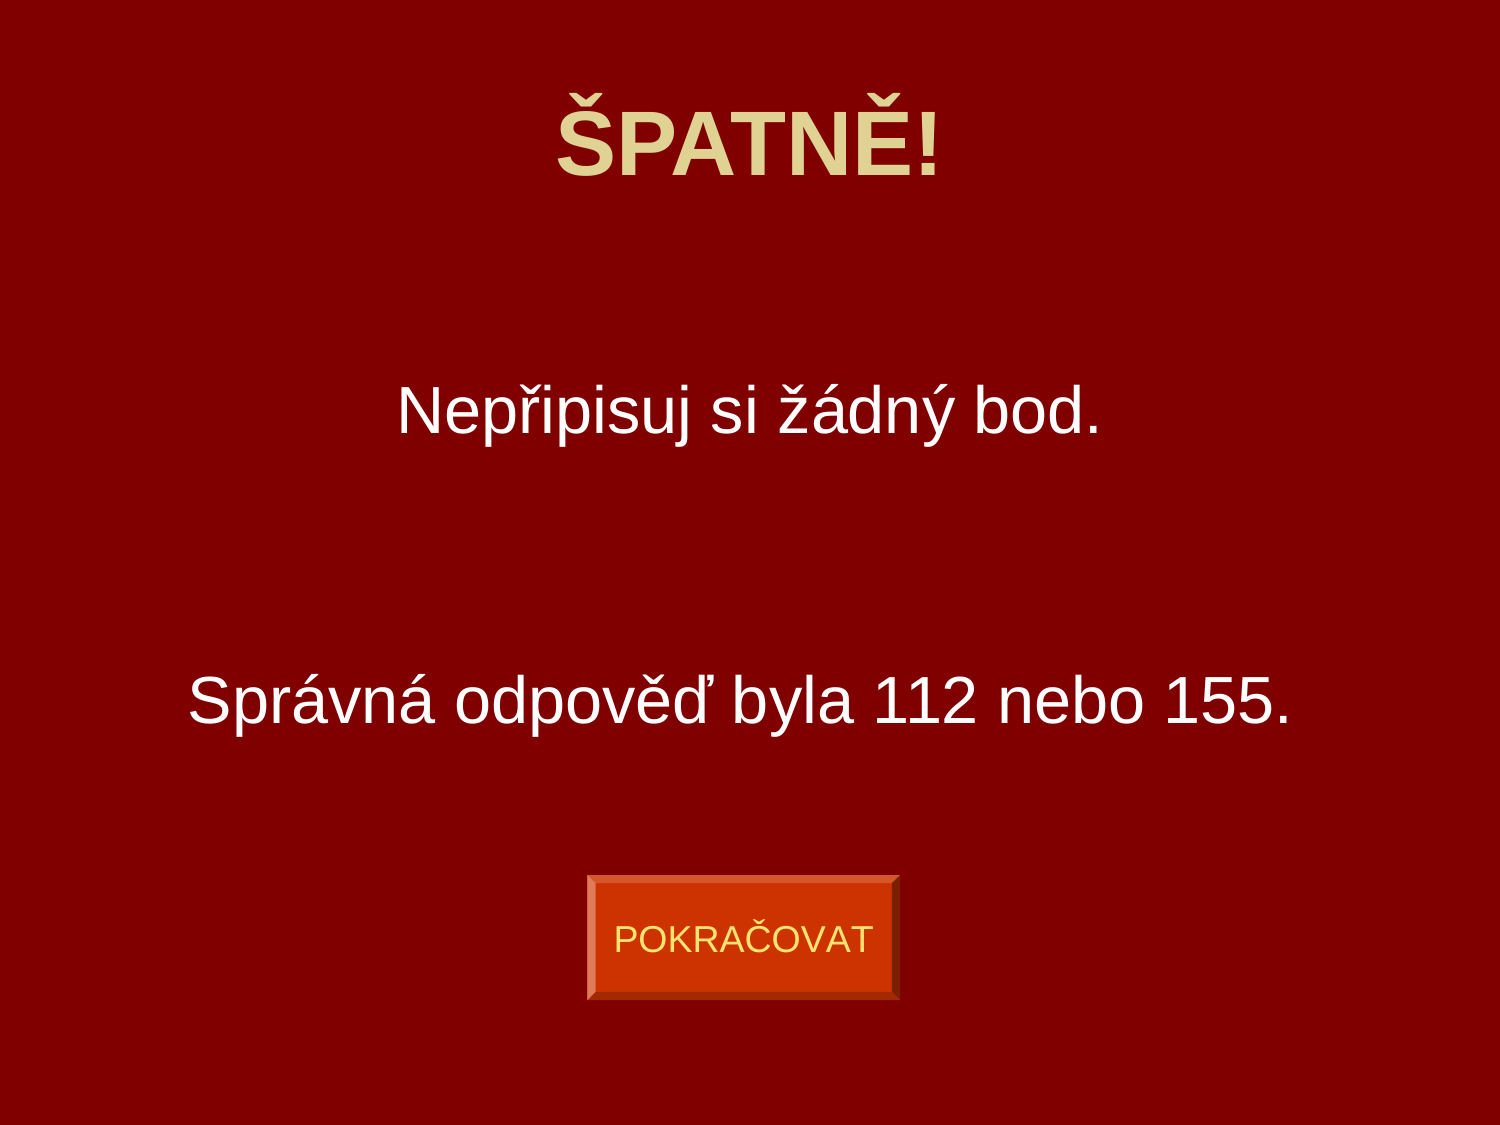

# ŠPATNĚ!
Nepřipisuj si žádný bod.
Správná odpověď byla 112 nebo 155.
POKRAČOVAT